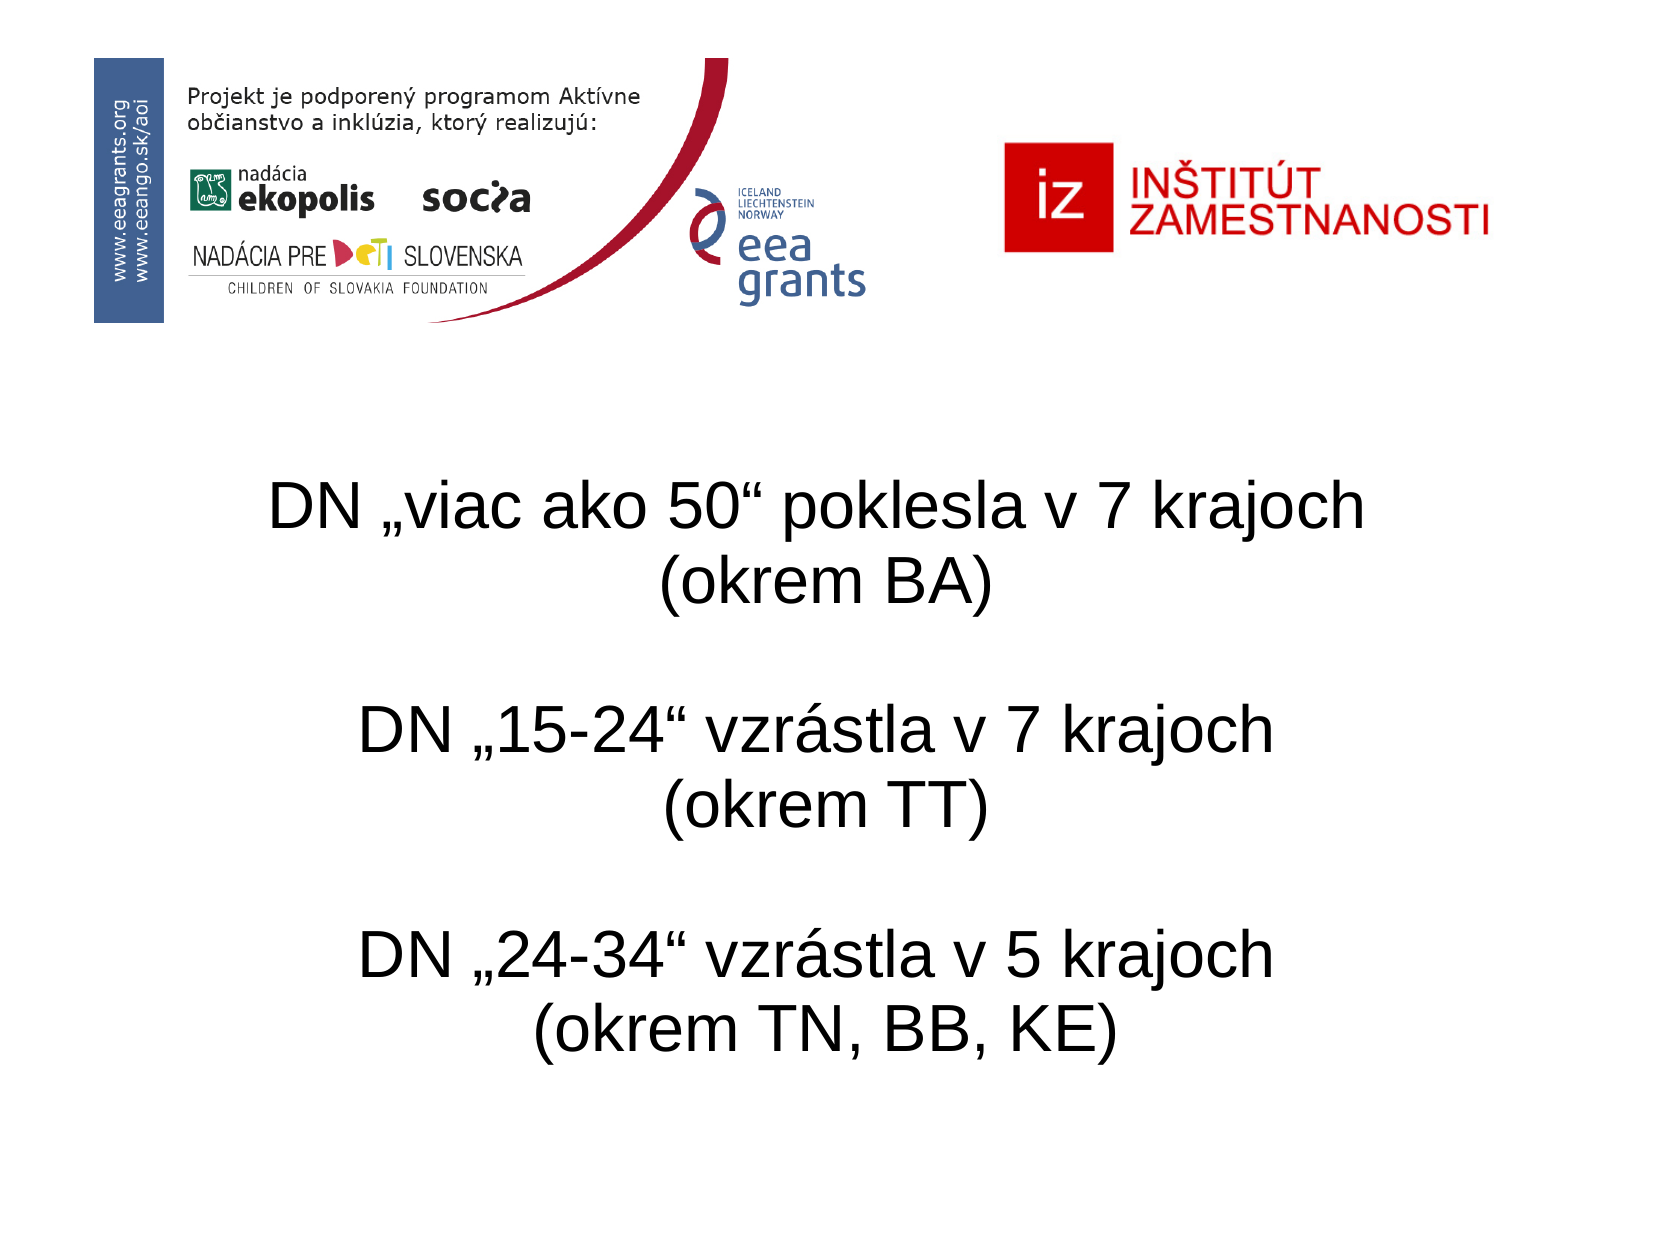

DN „viac ako 50“ poklesla v 7 krajoch
(okrem BA)
DN „15-24“ vzrástla v 7 krajoch
(okrem TT)
DN „24-34“ vzrástla v 5 krajoch
(okrem TN, BB, KE)